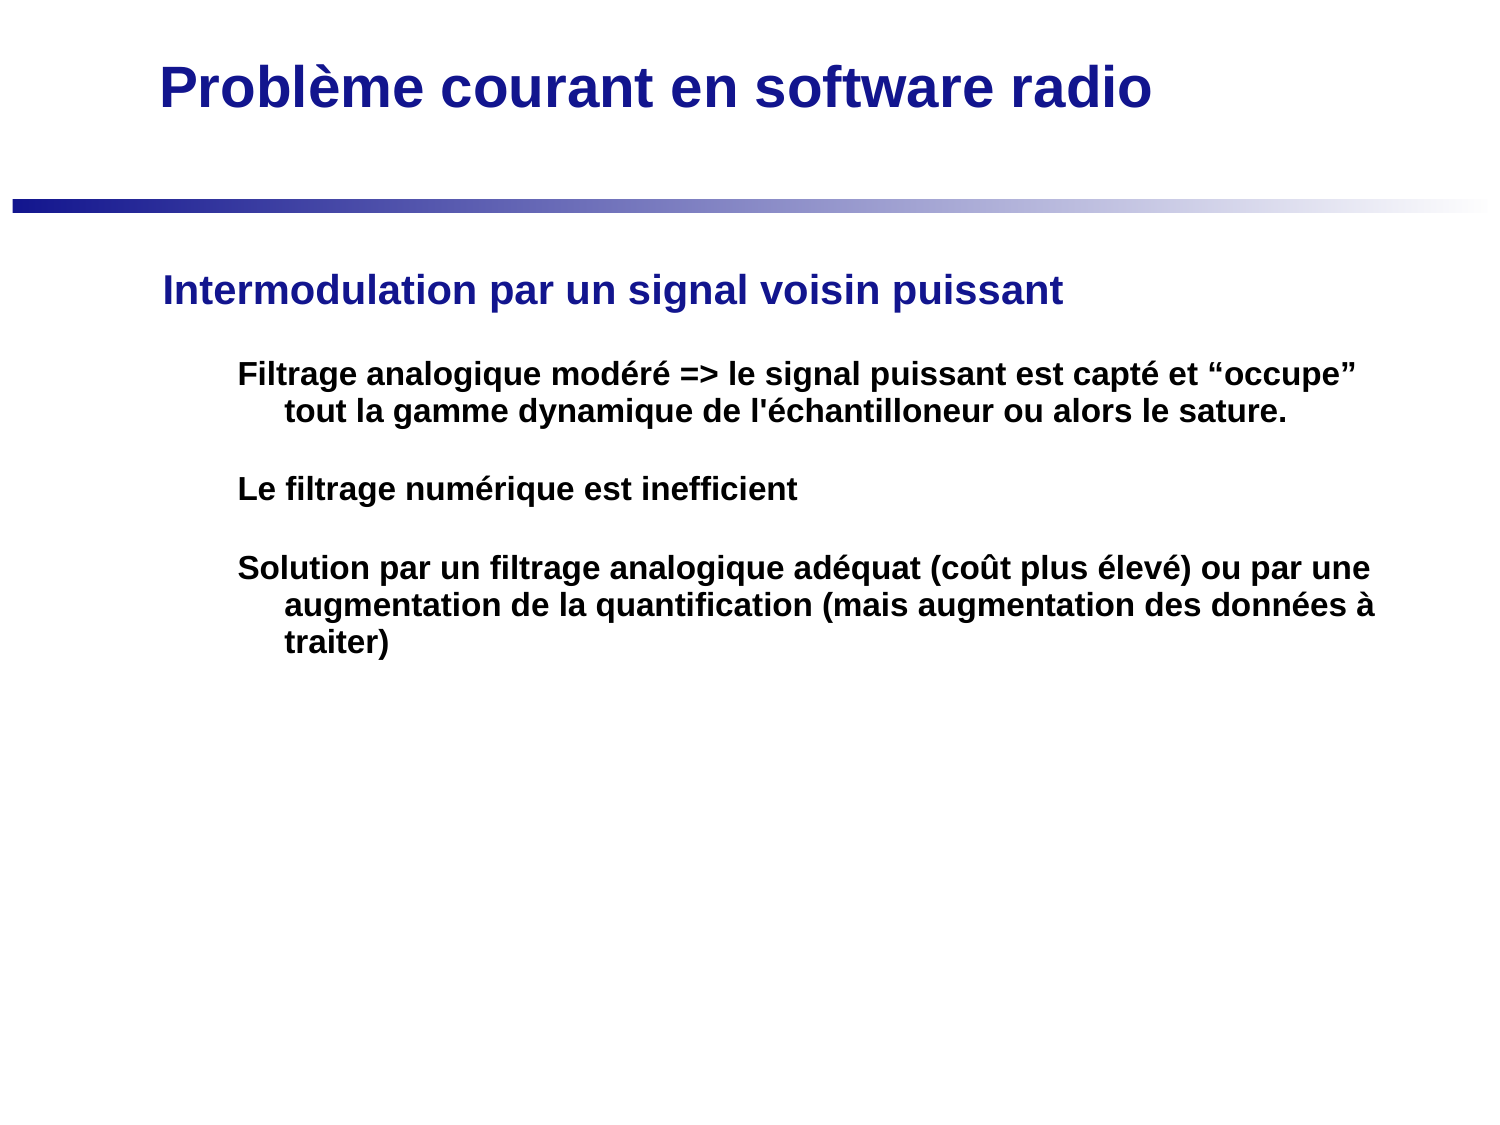

# Problème courant en software radio
Intermodulation par un signal voisin puissant
Filtrage analogique modéré => le signal puissant est capté et “occupe” tout la gamme dynamique de l'échantilloneur ou alors le sature.
Le filtrage numérique est inefficient
Solution par un filtrage analogique adéquat (coût plus élevé) ou par une augmentation de la quantification (mais augmentation des données à traiter)